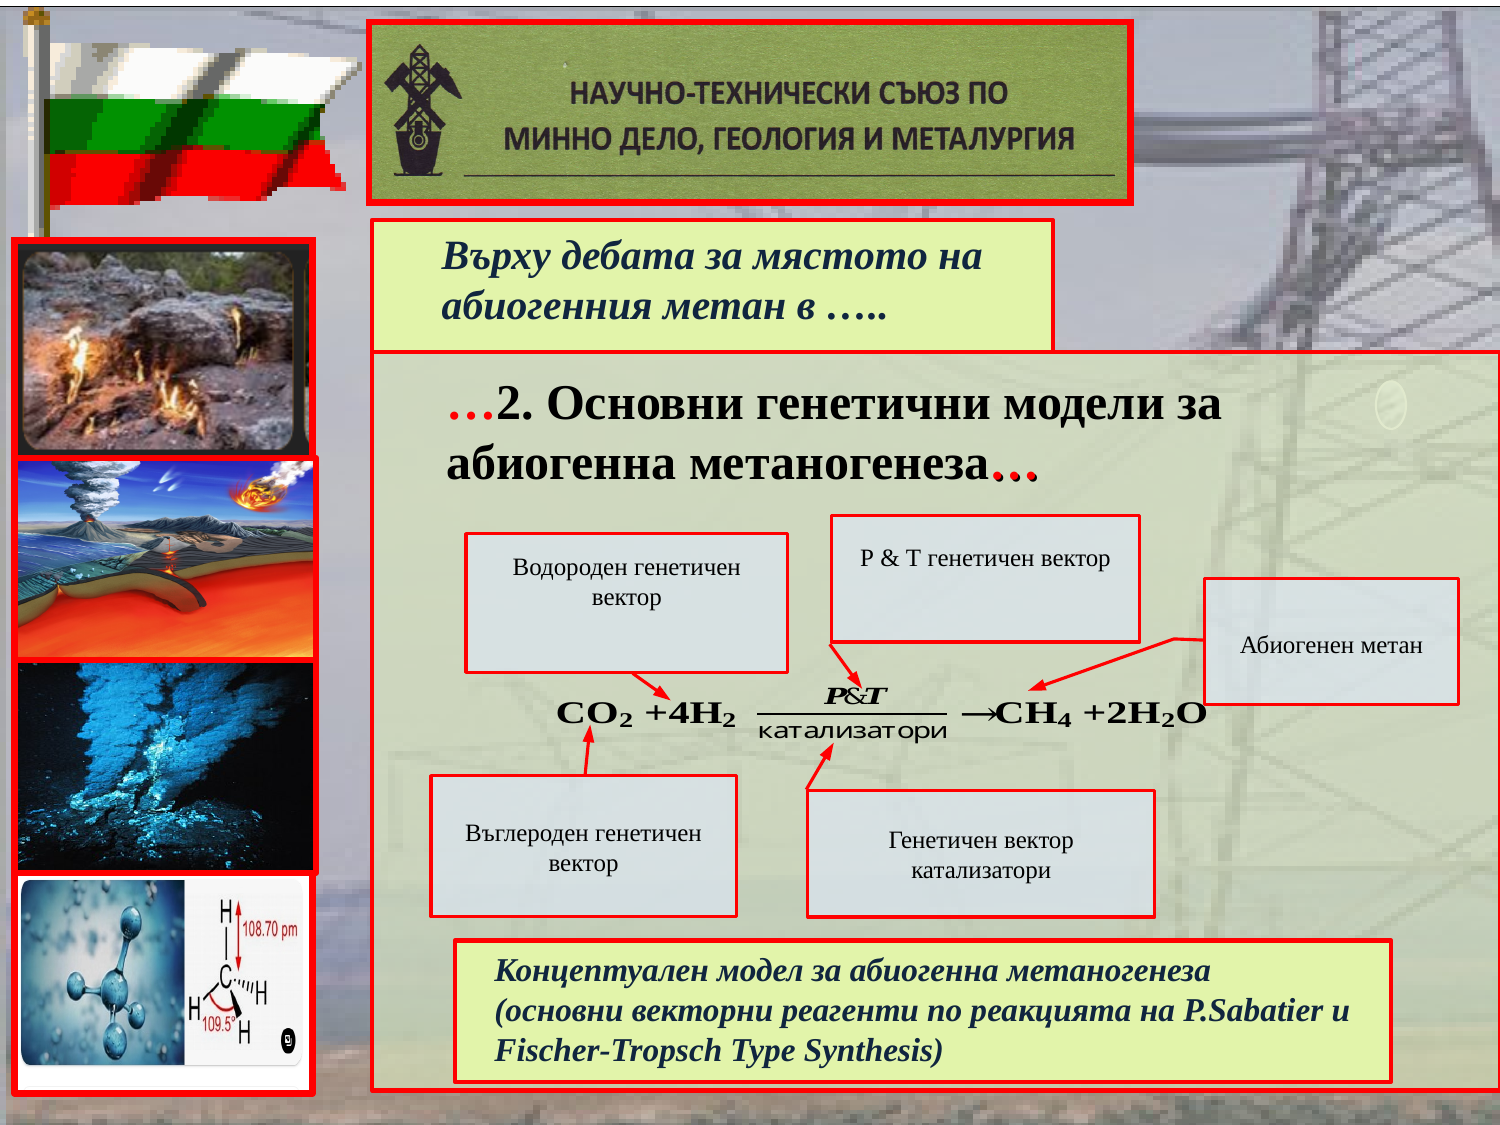

Върху дебата за мястото на абиогенния метан в …..
…2. Основни генетични модели за абиогенна метаногенеза…
Р & T генетичен вектор
Водороден генетичен вектор
Абиогенен метан
Въглероден генетичен вектор
Генетичен вектор катализатори
Концептуален модел за абиогенна метаногенеза
(основни векторни реагенти по реакцията на Р.Sabatier и Fischer-Tropsch Type Synthesis)